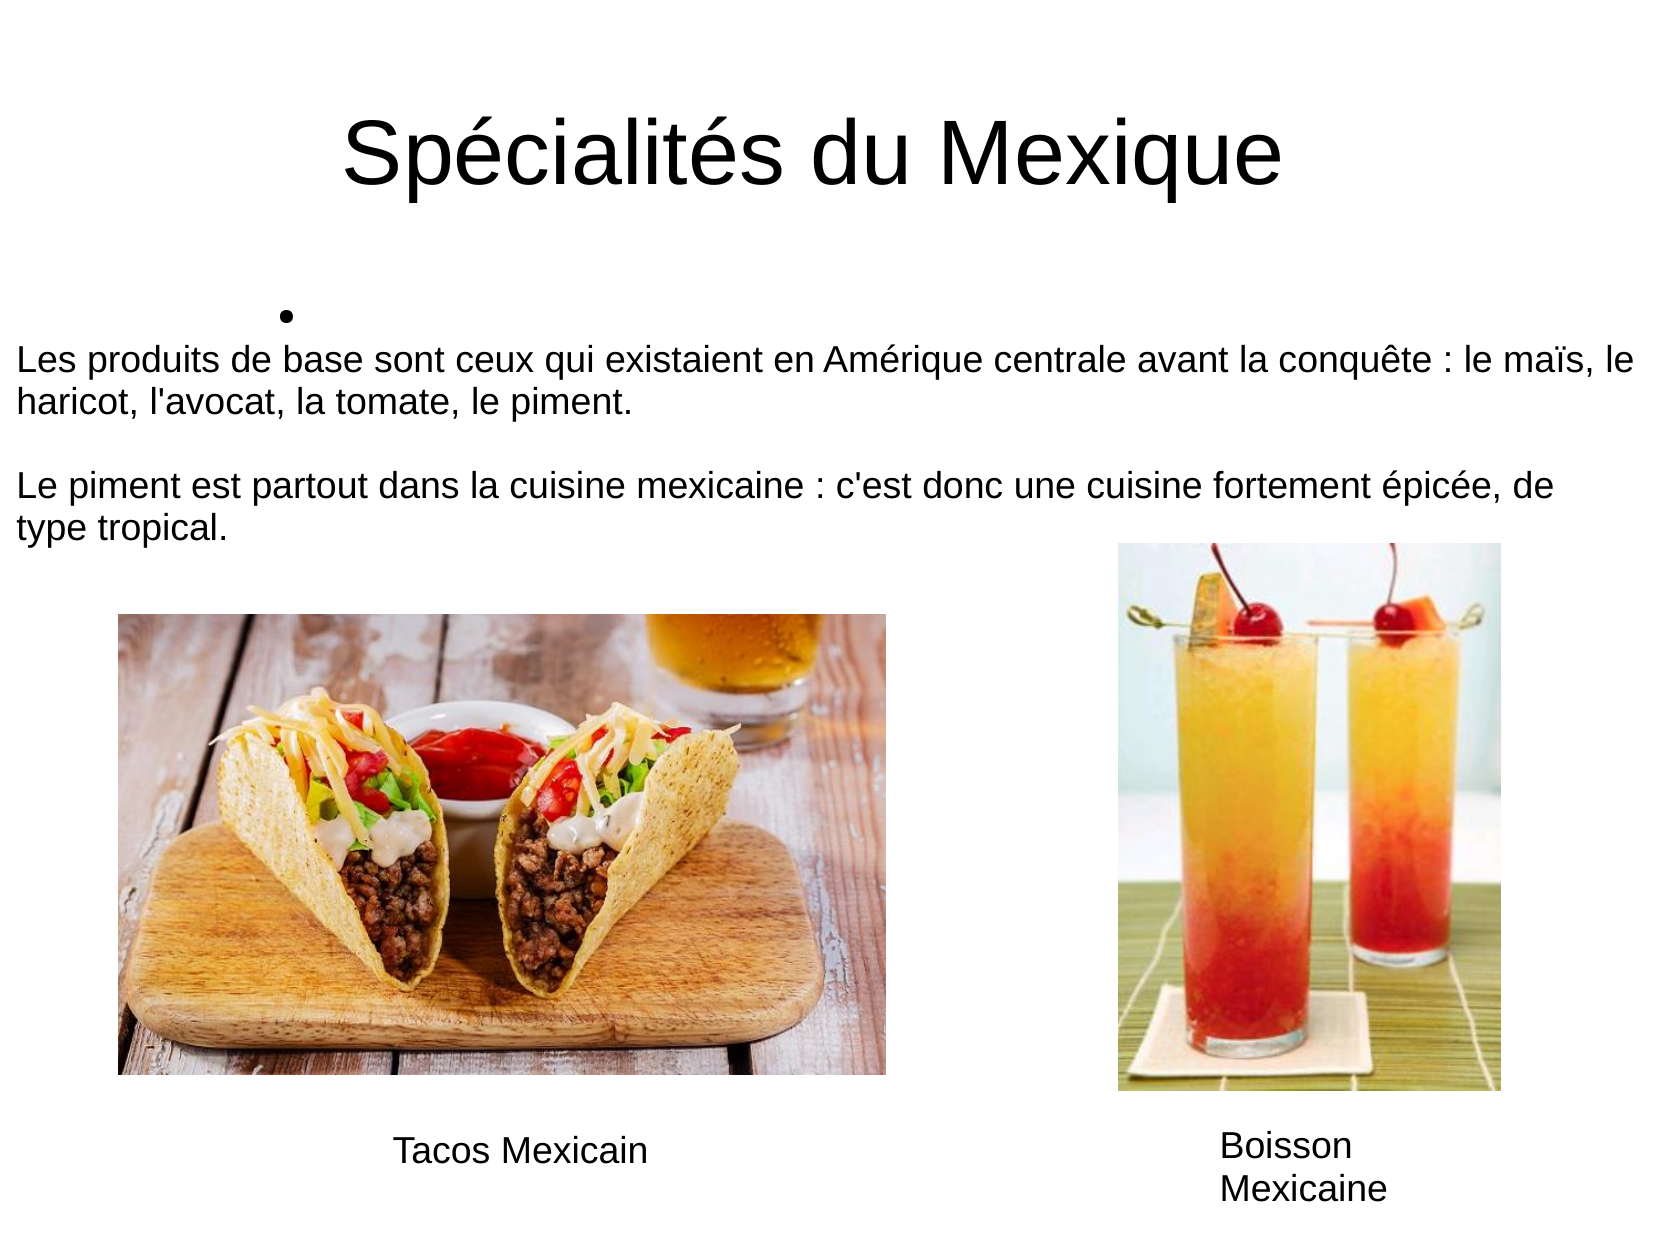

# Spécialités du Mexique
Les produits de base sont ceux qui existaient en Amérique centrale avant la conquête : le maïs, le haricot, l'avocat, la tomate, le piment.
Le piment est partout dans la cuisine mexicaine : c'est donc une cuisine fortement épicée, de type tropical.
Boisson Mexicaine
Tacos Mexicain